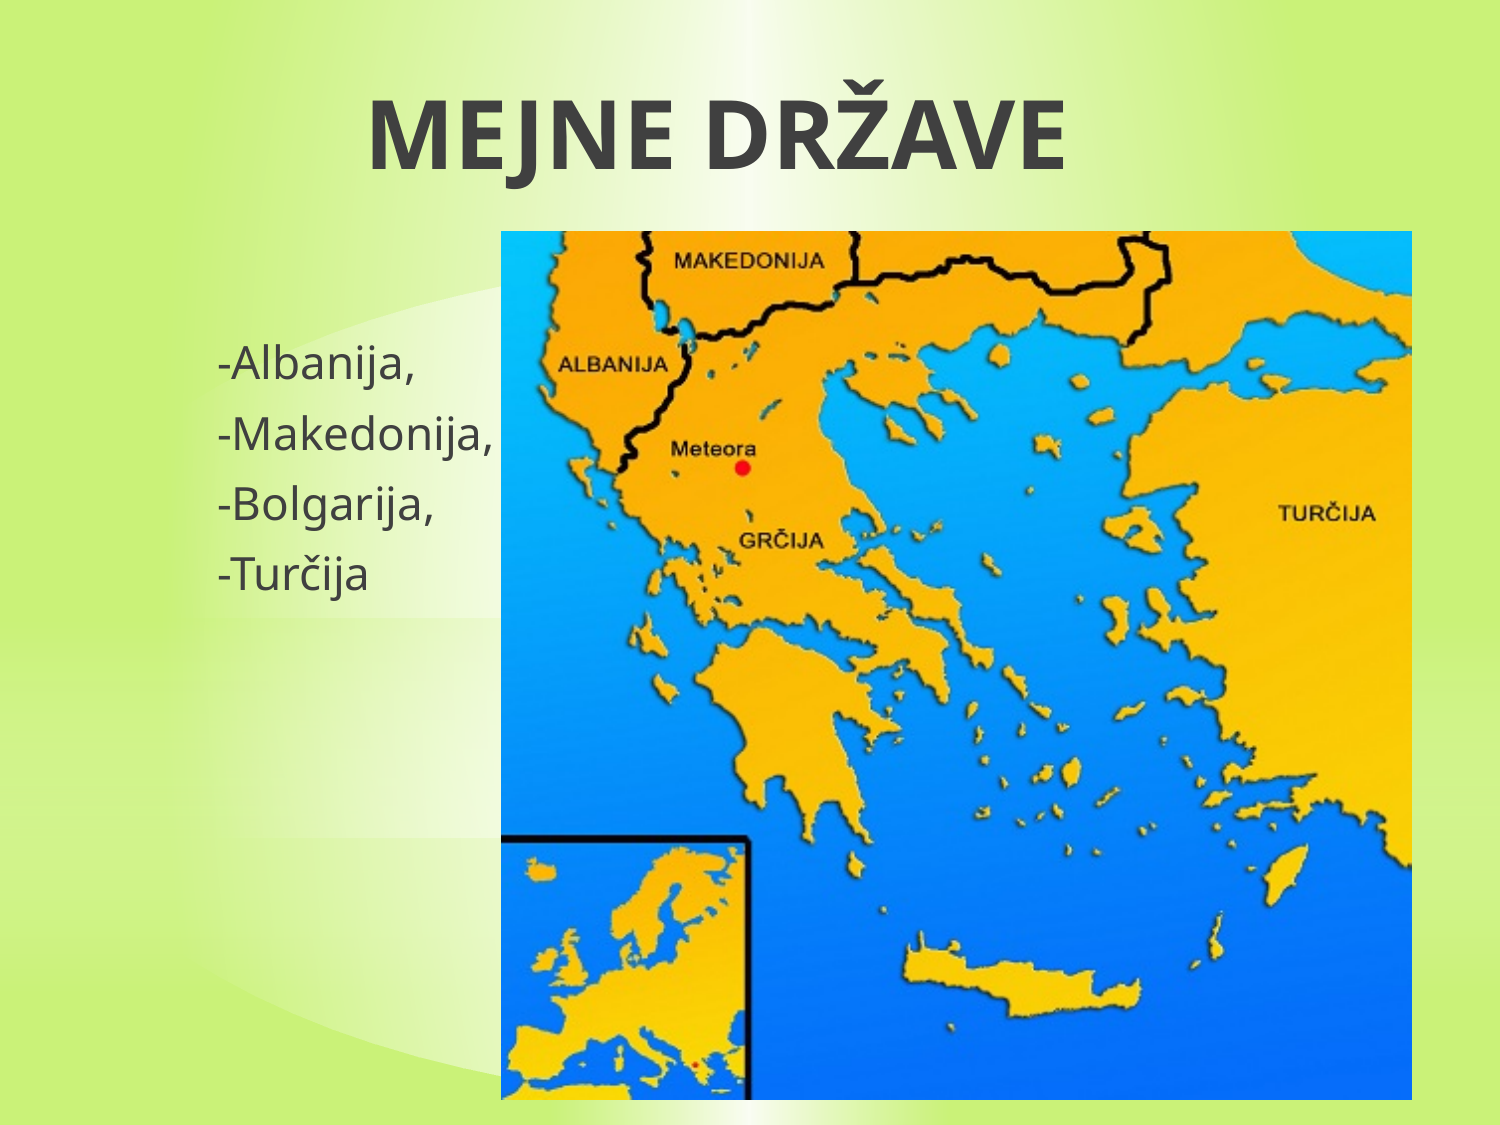

# MEJNE DRŽAVE
-Albanija,
-Makedonija,
-Bolgarija,
-Turčija